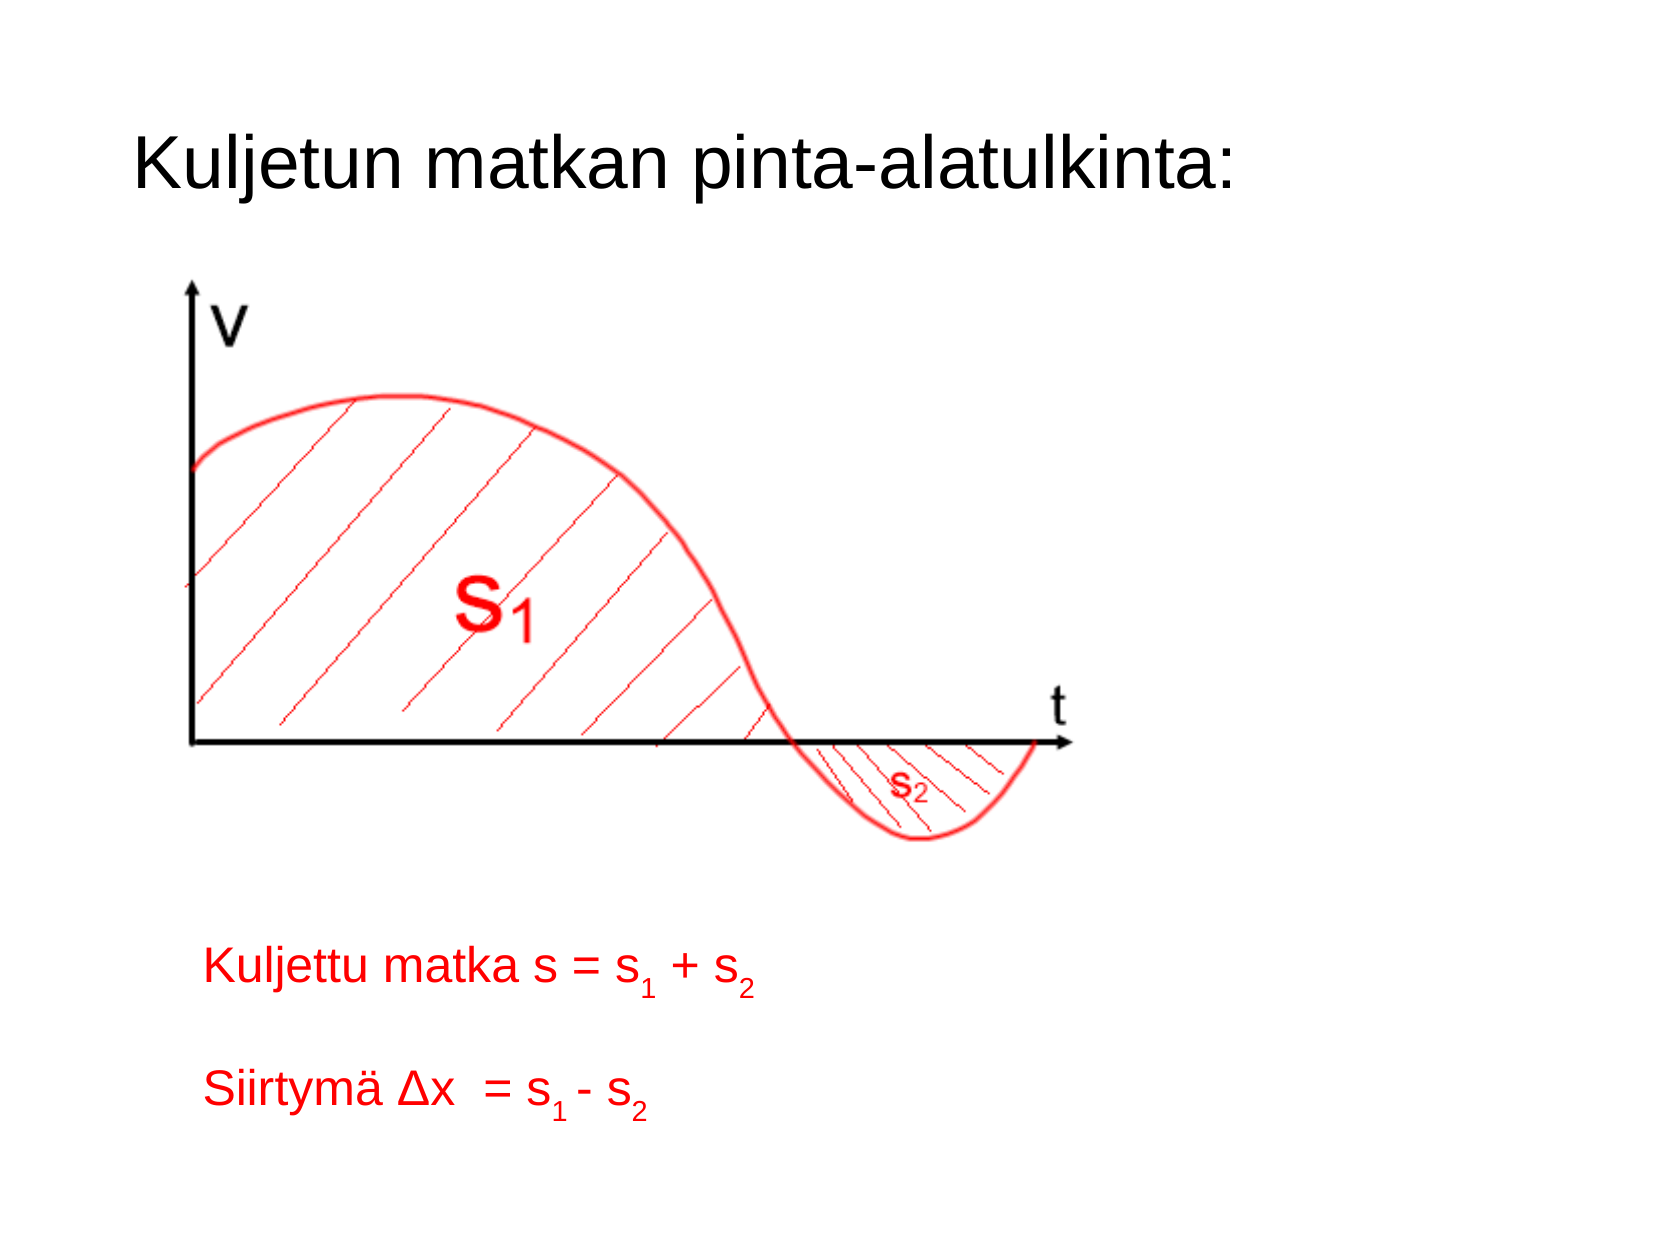

Kuljetun matkan pinta-alatulkinta:
Kuljettu matka s = s1 + s2
Siirtymä Δx = s1 - s2